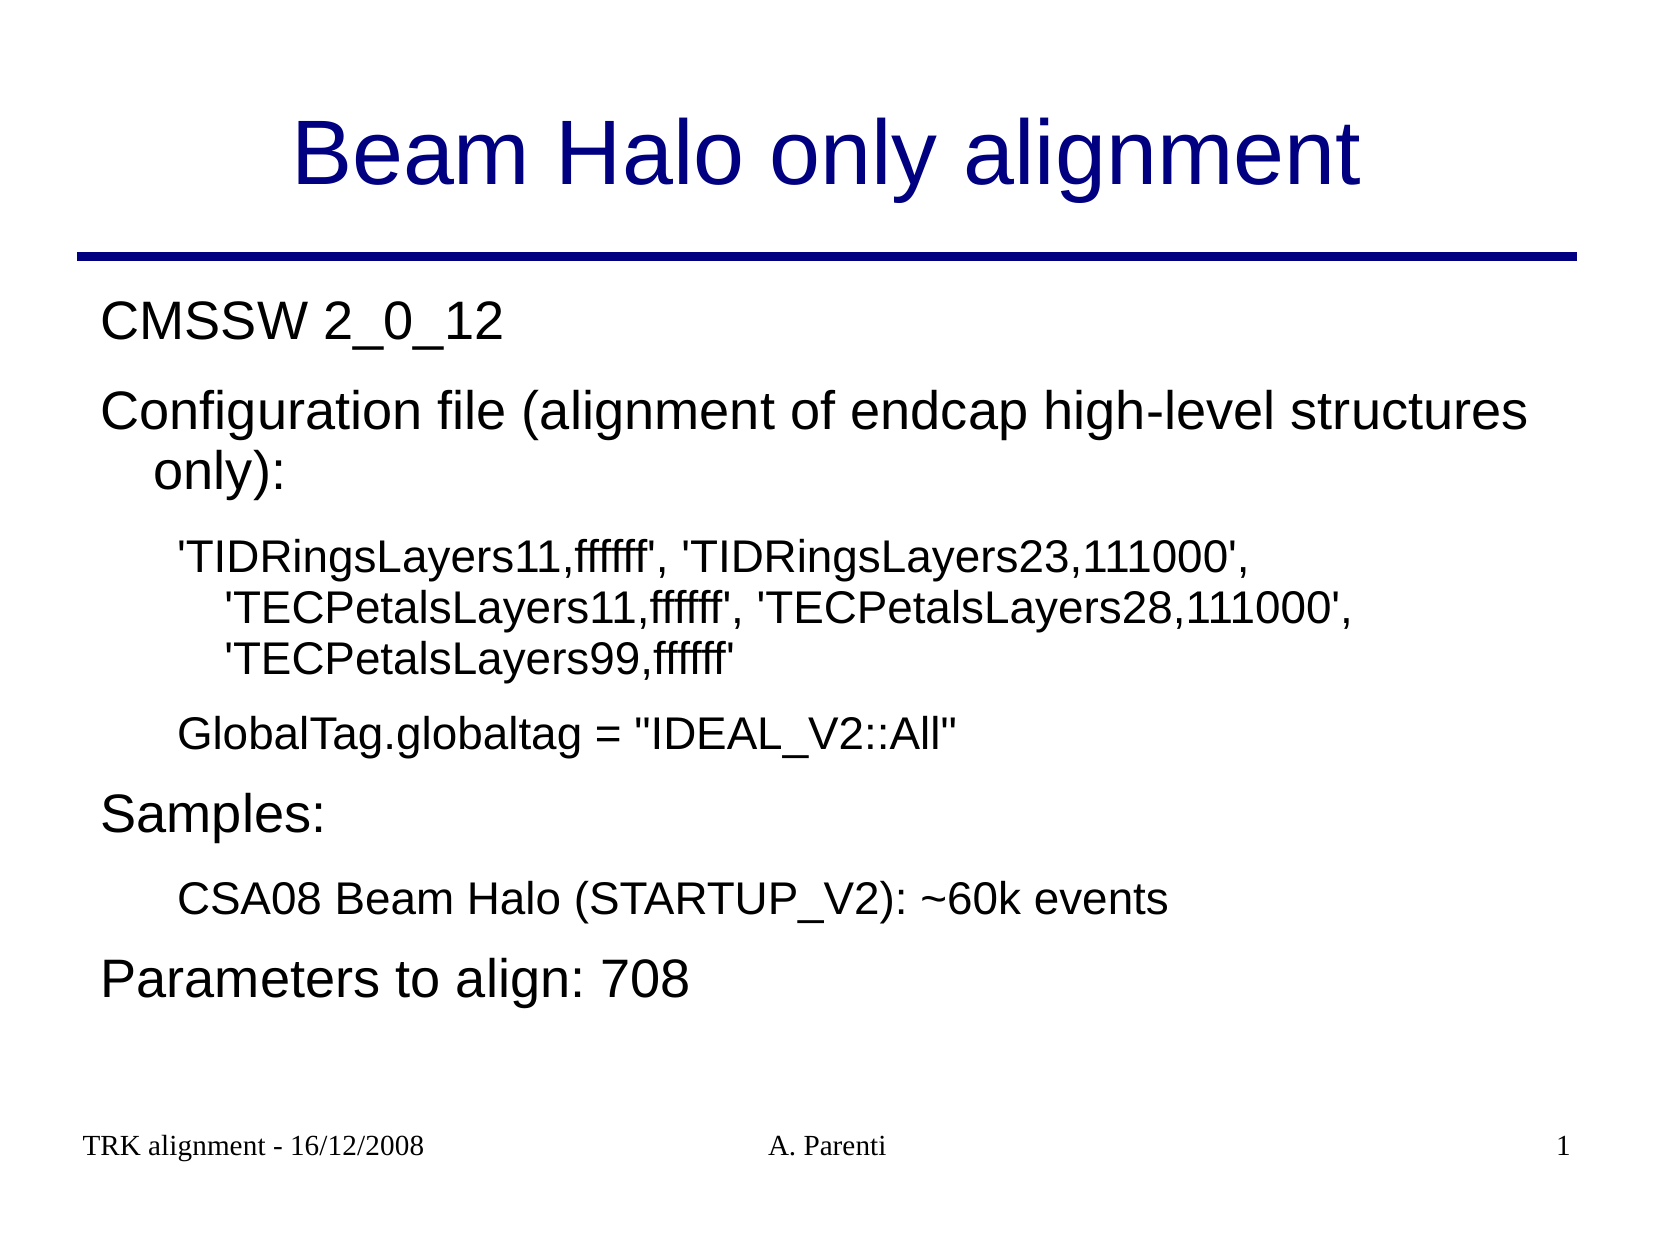

# Beam Halo only alignment
CMSSW 2_0_12
Configuration file (alignment of endcap high-level structures only):
'TIDRingsLayers11,ffffff', 'TIDRingsLayers23,111000', 'TECPetalsLayers11,ffffff', 'TECPetalsLayers28,111000', 'TECPetalsLayers99,ffffff'
GlobalTag.globaltag = "IDEAL_V2::All"
Samples:
CSA08 Beam Halo (STARTUP_V2): ~60k events
Parameters to align: 708
1